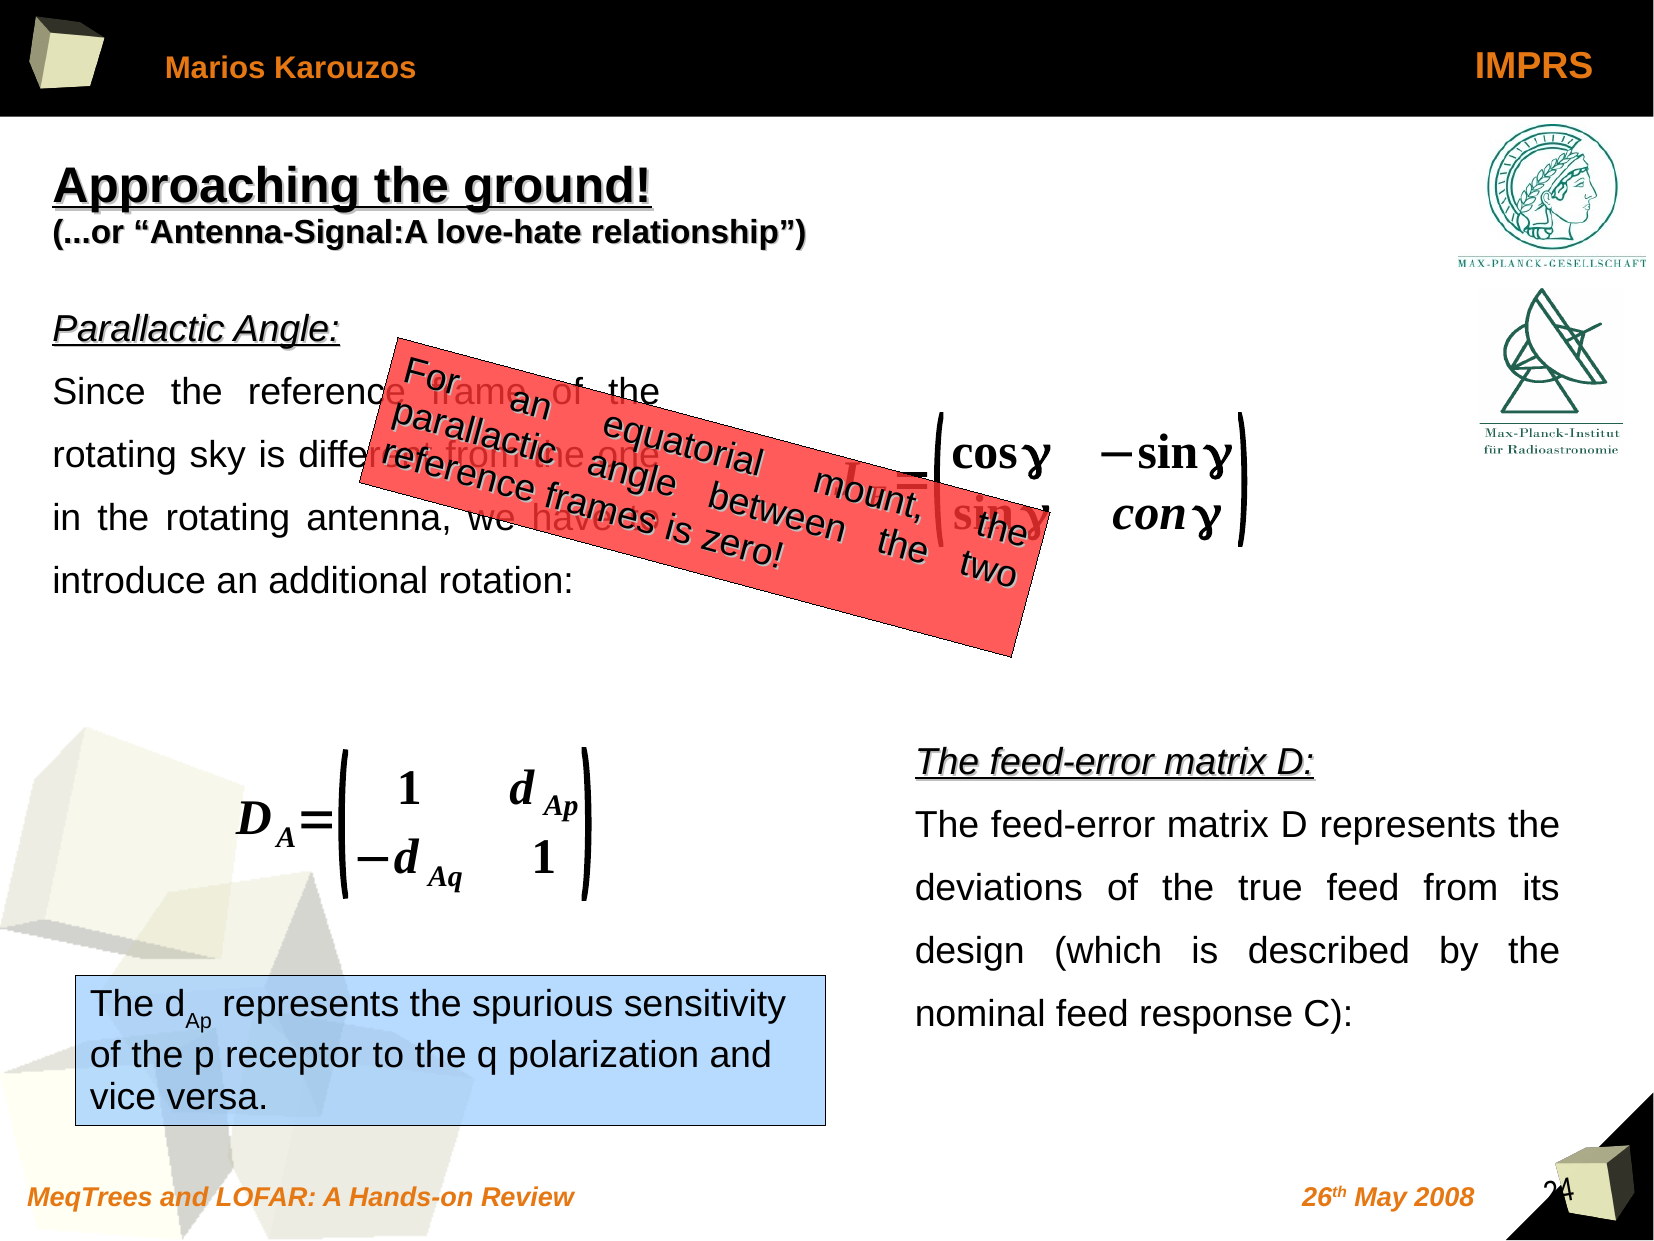

Marios Karouzos														 IMPRS
Approaching the ground!
(...or “Antenna-Signal:A love-hate relationship”)
Parallactic Angle:
Since the reference frame of the rotating sky is different from the one in the rotating antenna, we have to introduce an additional rotation:
For an equatorial mount, the parallactic angle between the two reference frames is zero!
The feed-error matrix D:
The feed-error matrix D represents the deviations of the true feed from its design (which is described by the nominal feed response C):
The dAp represents the spurious sensitivity of the p receptor to the q polarization and vice versa.
MeqTrees and LOFAR: A Hands-on Review										26th May 2008